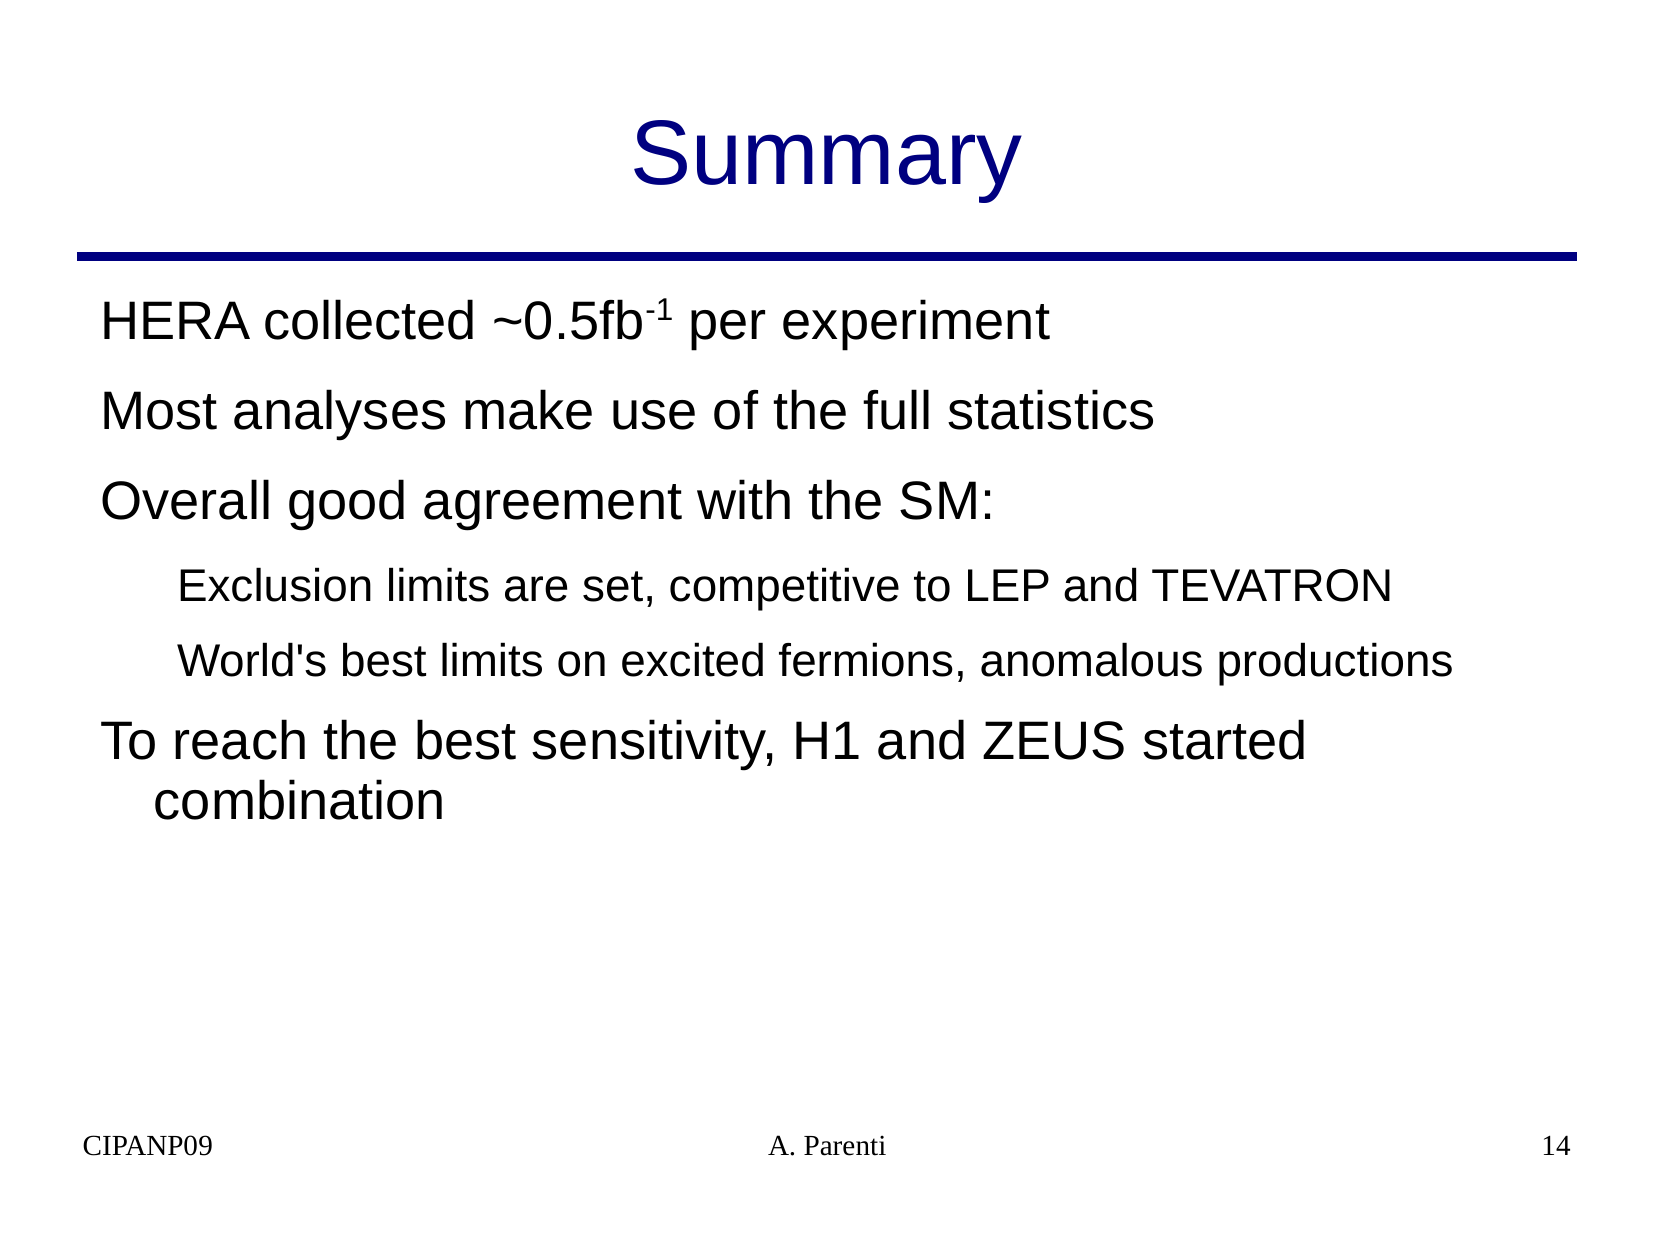

# Summary
HERA collected ~0.5fb-1 per experiment
Most analyses make use of the full statistics
Overall good agreement with the SM:
Exclusion limits are set, competitive to LEP and TEVATRON
World's best limits on excited fermions, anomalous productions
To reach the best sensitivity, H1 and ZEUS started combination
14